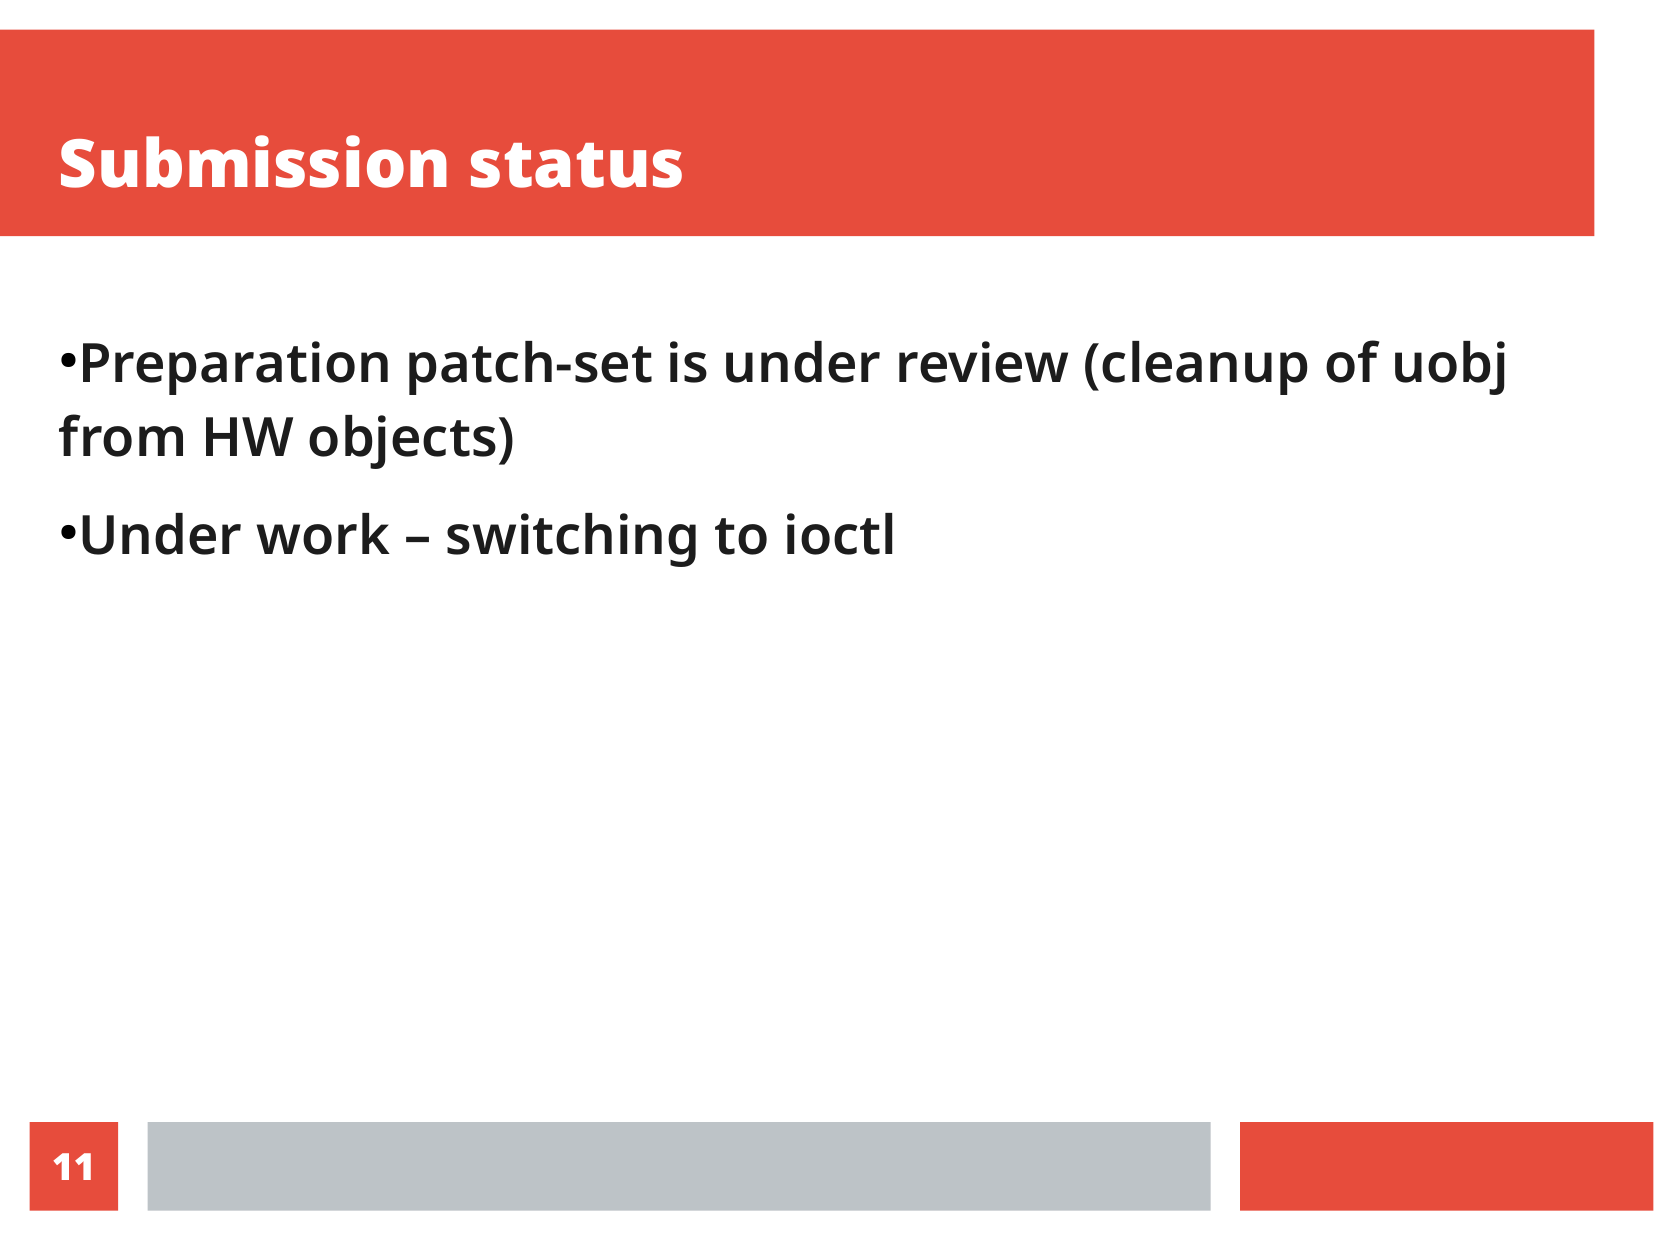

# Submission status
Preparation patch-set is under review (cleanup of uobj from HW objects)
Under work – switching to ioctl
11